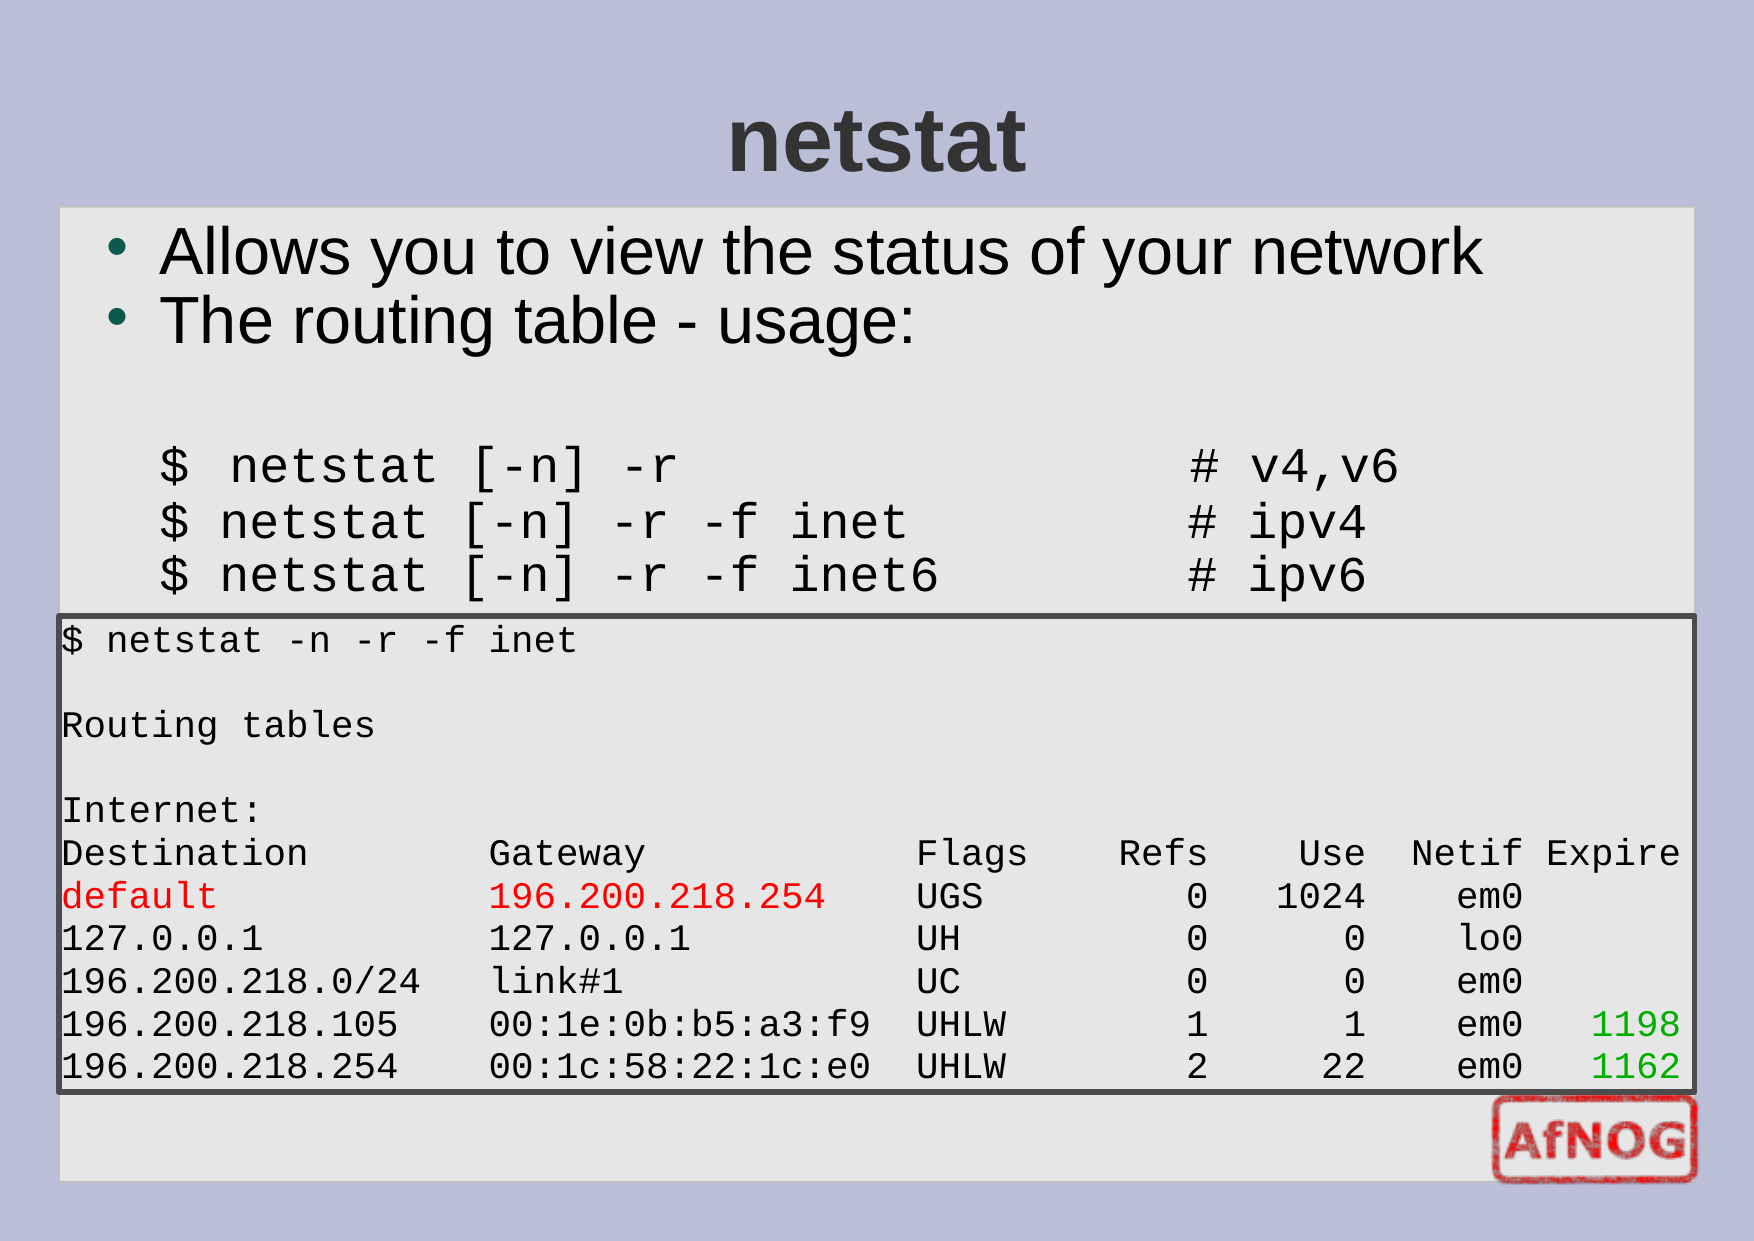

# netstat
Allows you to view the status of your network
The routing table - usage:
$ netstat [-n] -r # v4,v6
$ netstat [-n] -r -f inet			 # ipv4
$ netstat [-n] -r -f inet6		 # ipv6
$ netstat -n -r -f inet
Routing tables
Internet:
Destination Gateway Flags Refs Use Netif Expire
default 196.200.218.254 UGS 0 1024 em0
127.0.0.1 127.0.0.1 UH 0 0 lo0
196.200.218.0/24 link#1 UC 0 0 em0
196.200.218.105 00:1e:0b:b5:a3:f9 UHLW 1 1 em0 1198
196.200.218.254 00:1c:58:22:1c:e0 UHLW 2 22 em0 1162